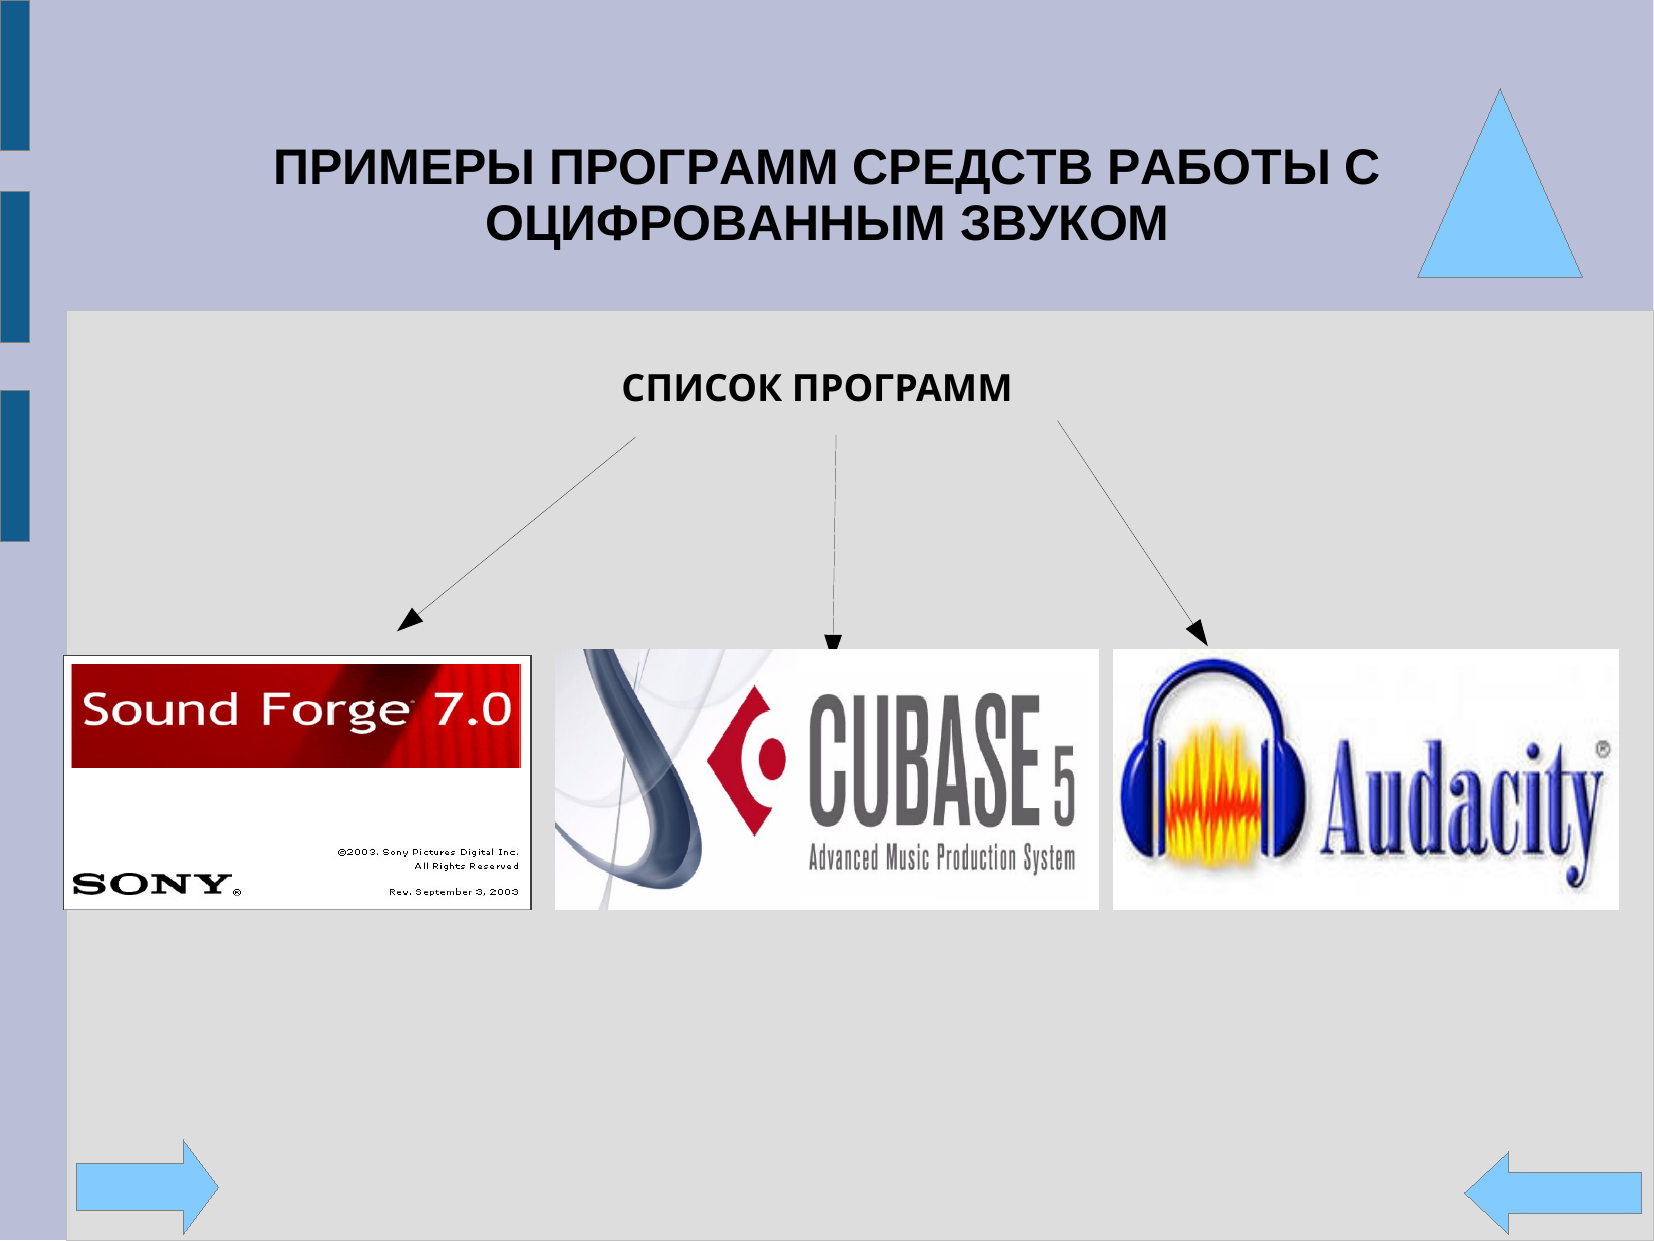

# ПРИМЕРЫ ПРОГРАММ СРЕДСТВ РАБОТЫ С ОЦИФРОВАННЫМ ЗВУКОМ
СПИСОК ПРОГРАММ